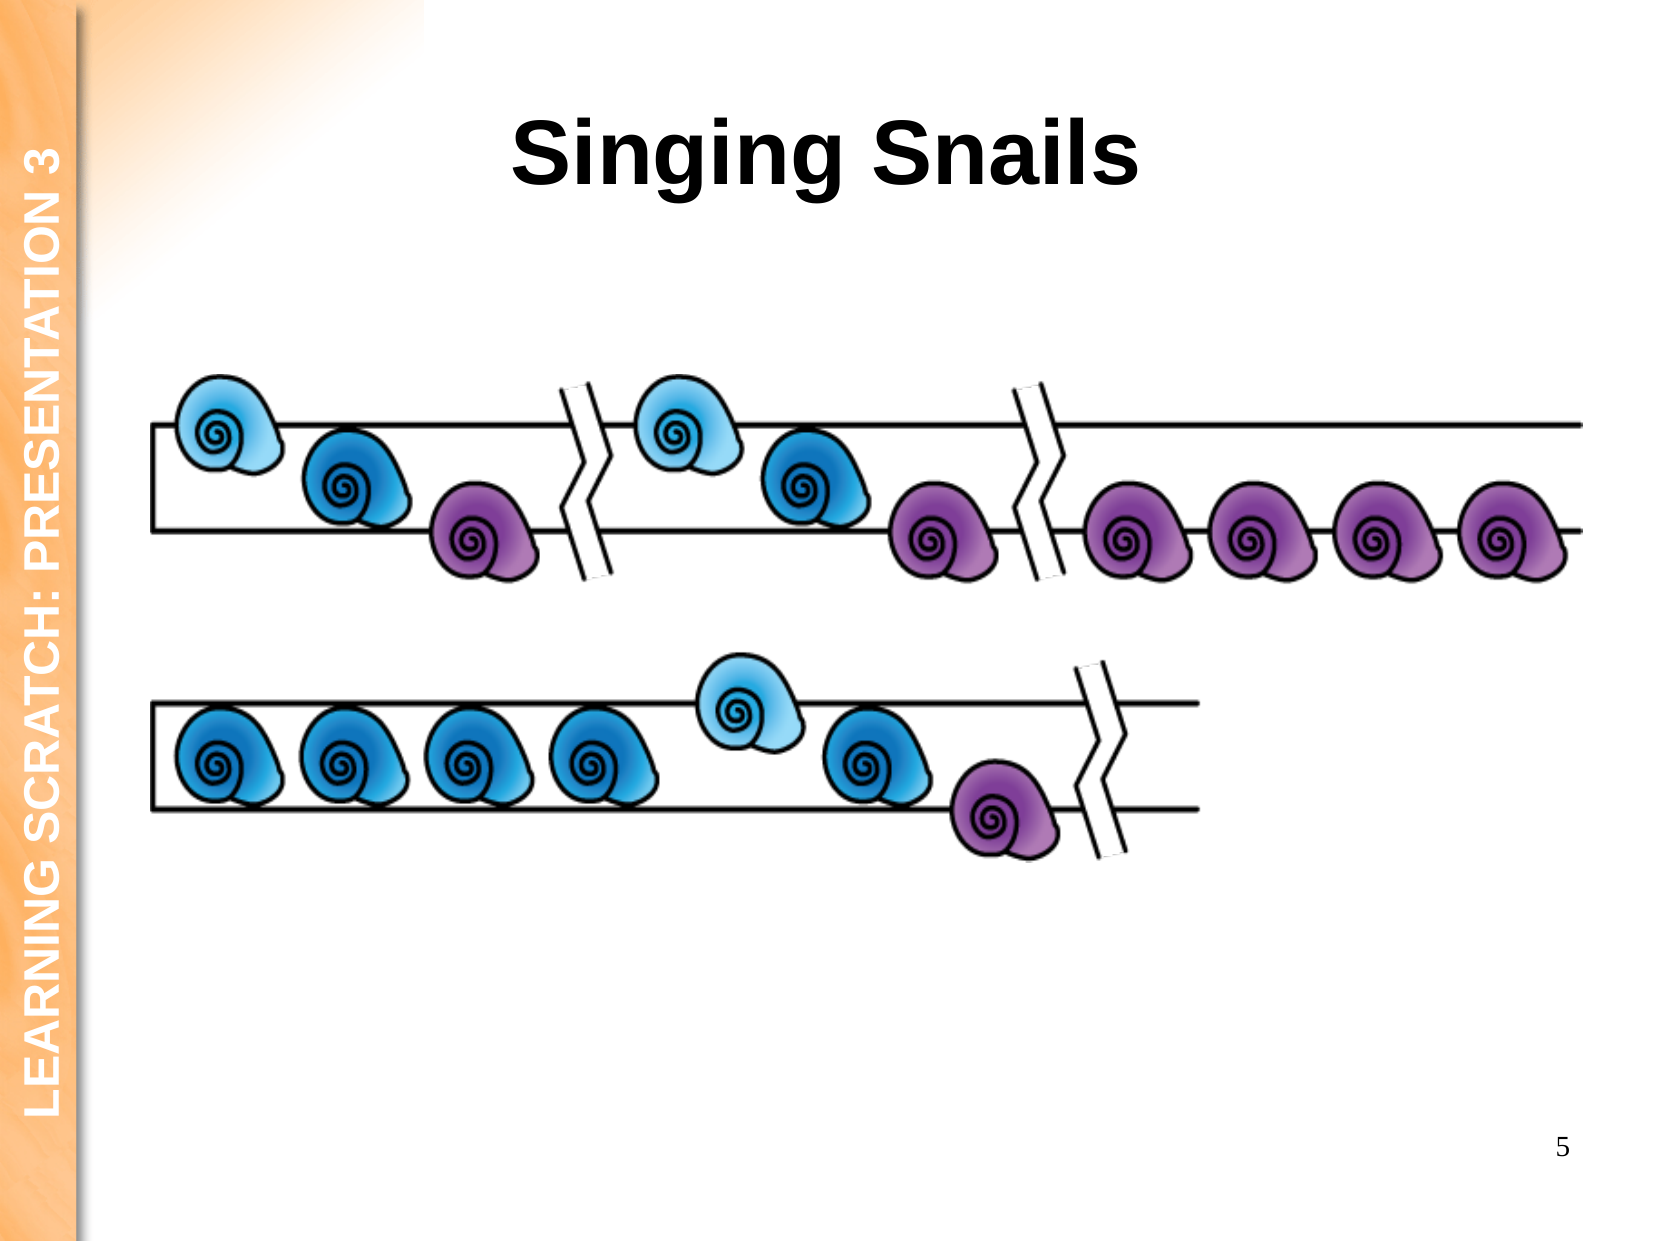

PRESENTATION 1: GETTING STARTED
# Singing Snails
5